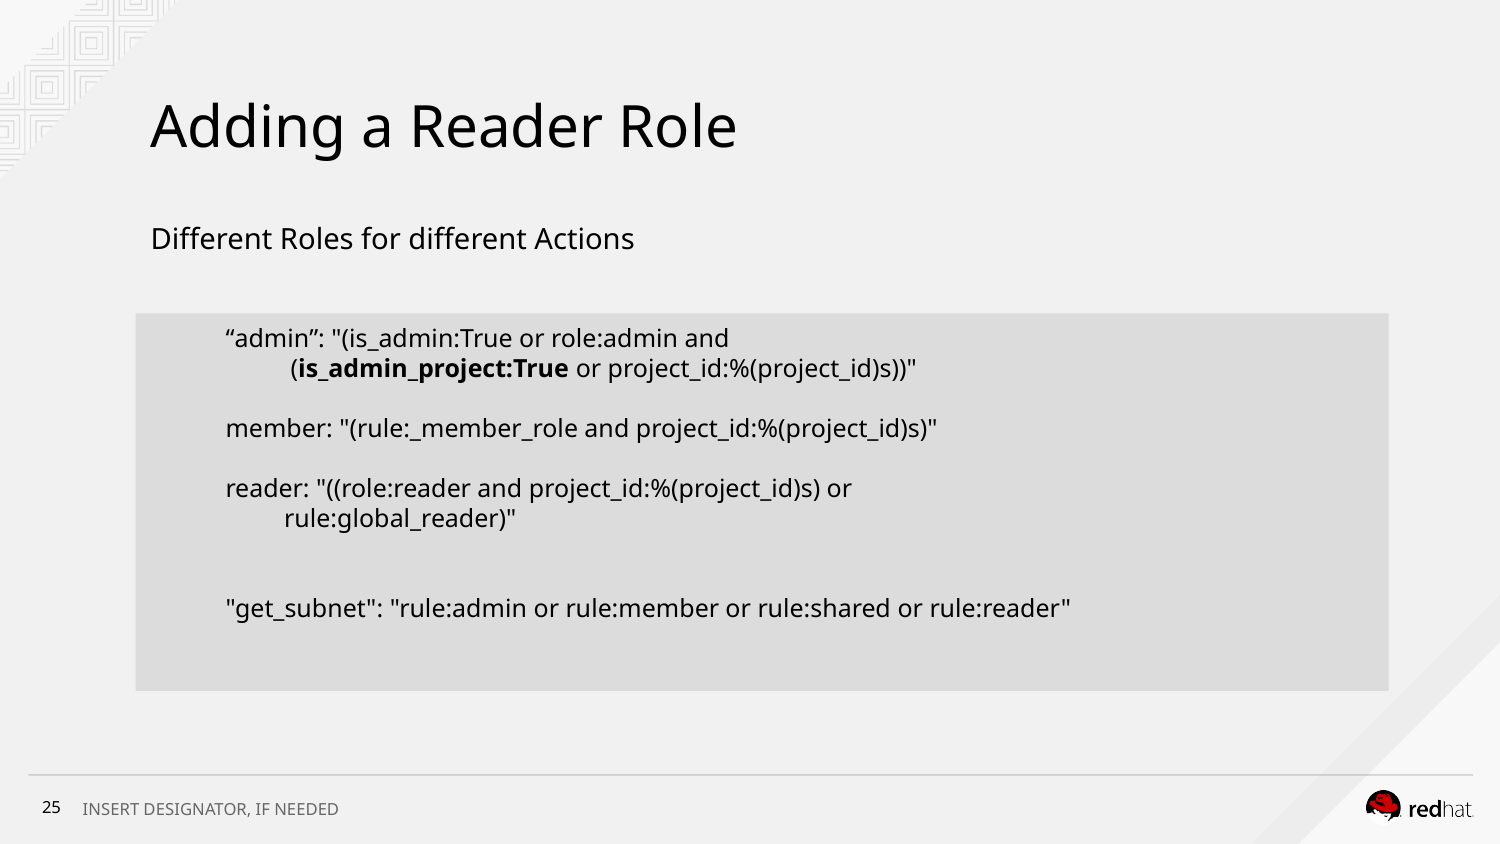

# Adding a Reader Role
Different Roles for different Actions
“admin”: "(is_admin:True or role:admin and
 (is_admin_project:True or project_id:%(project_id)s))"
member: "(rule:_member_role and project_id:%(project_id)s)"
reader: "((role:reader and project_id:%(project_id)s) or
 rule:global_reader)"
"get_subnet": "rule:admin or rule:member or rule:shared or rule:reader"